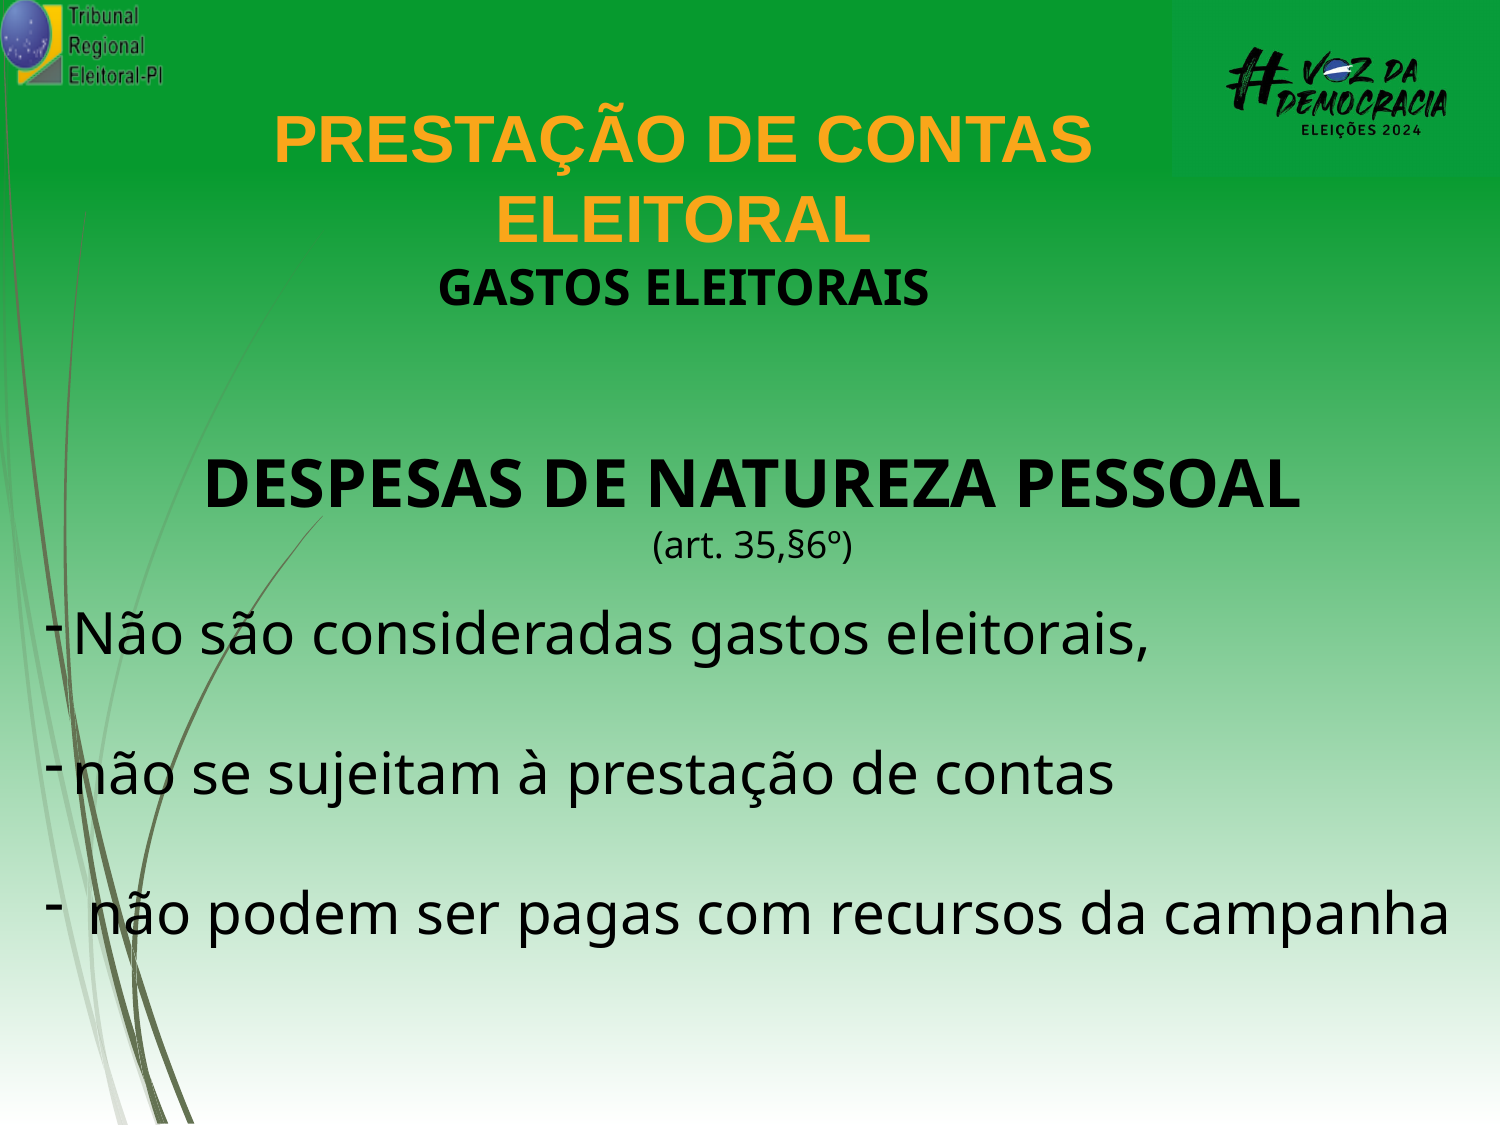

PRESTAÇÃO DE CONTAS
ELEITORAL
GASTOS ELEITORAIS
DESPESAS DE NATUREZA PESSOAL
 (art. 35,§6º)
Não são consideradas gastos eleitorais,
não se sujeitam à prestação de contas
 não podem ser pagas com recursos da campanha